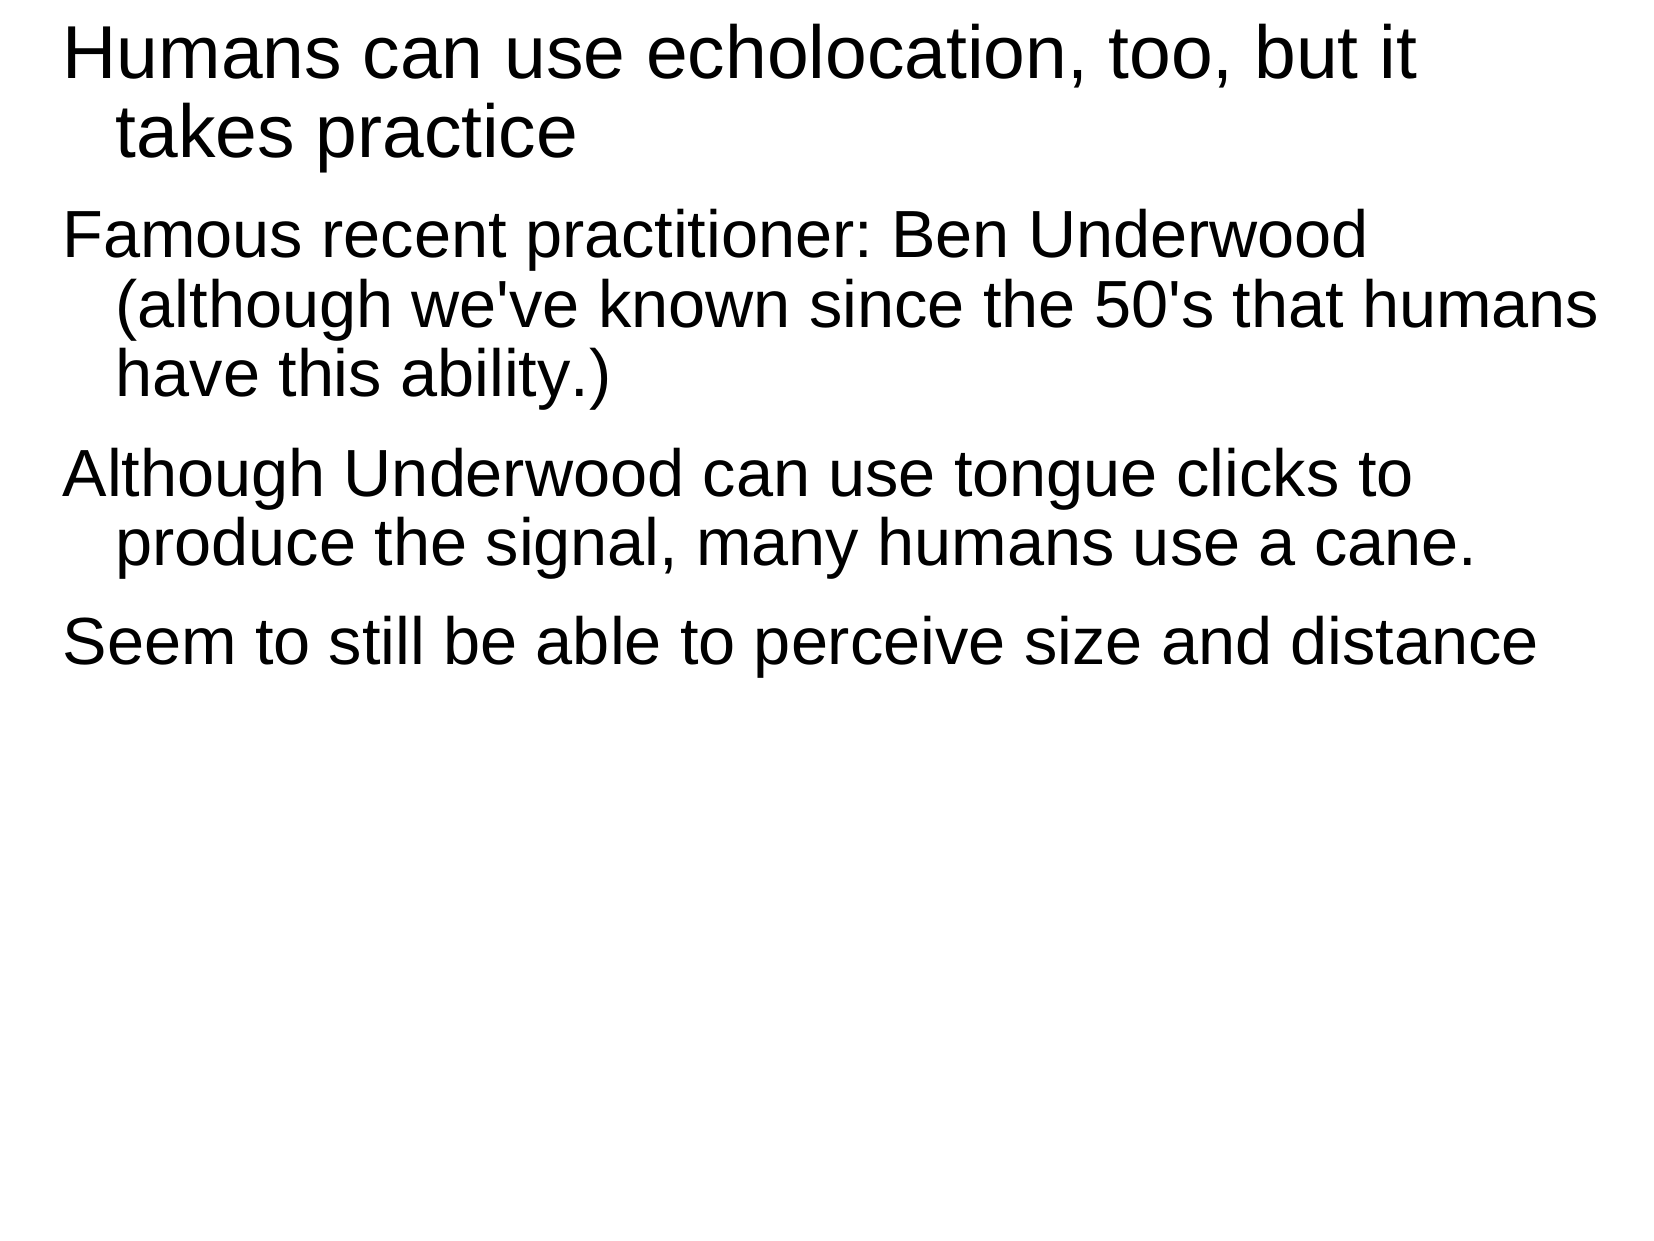

# Humans can use echolocation, too, but it takes practice
Famous recent practitioner: Ben Underwood (although we've known since the 50's that humans have this ability.)
Although Underwood can use tongue clicks to produce the signal, many humans use a cane.
Seem to still be able to perceive size and distance